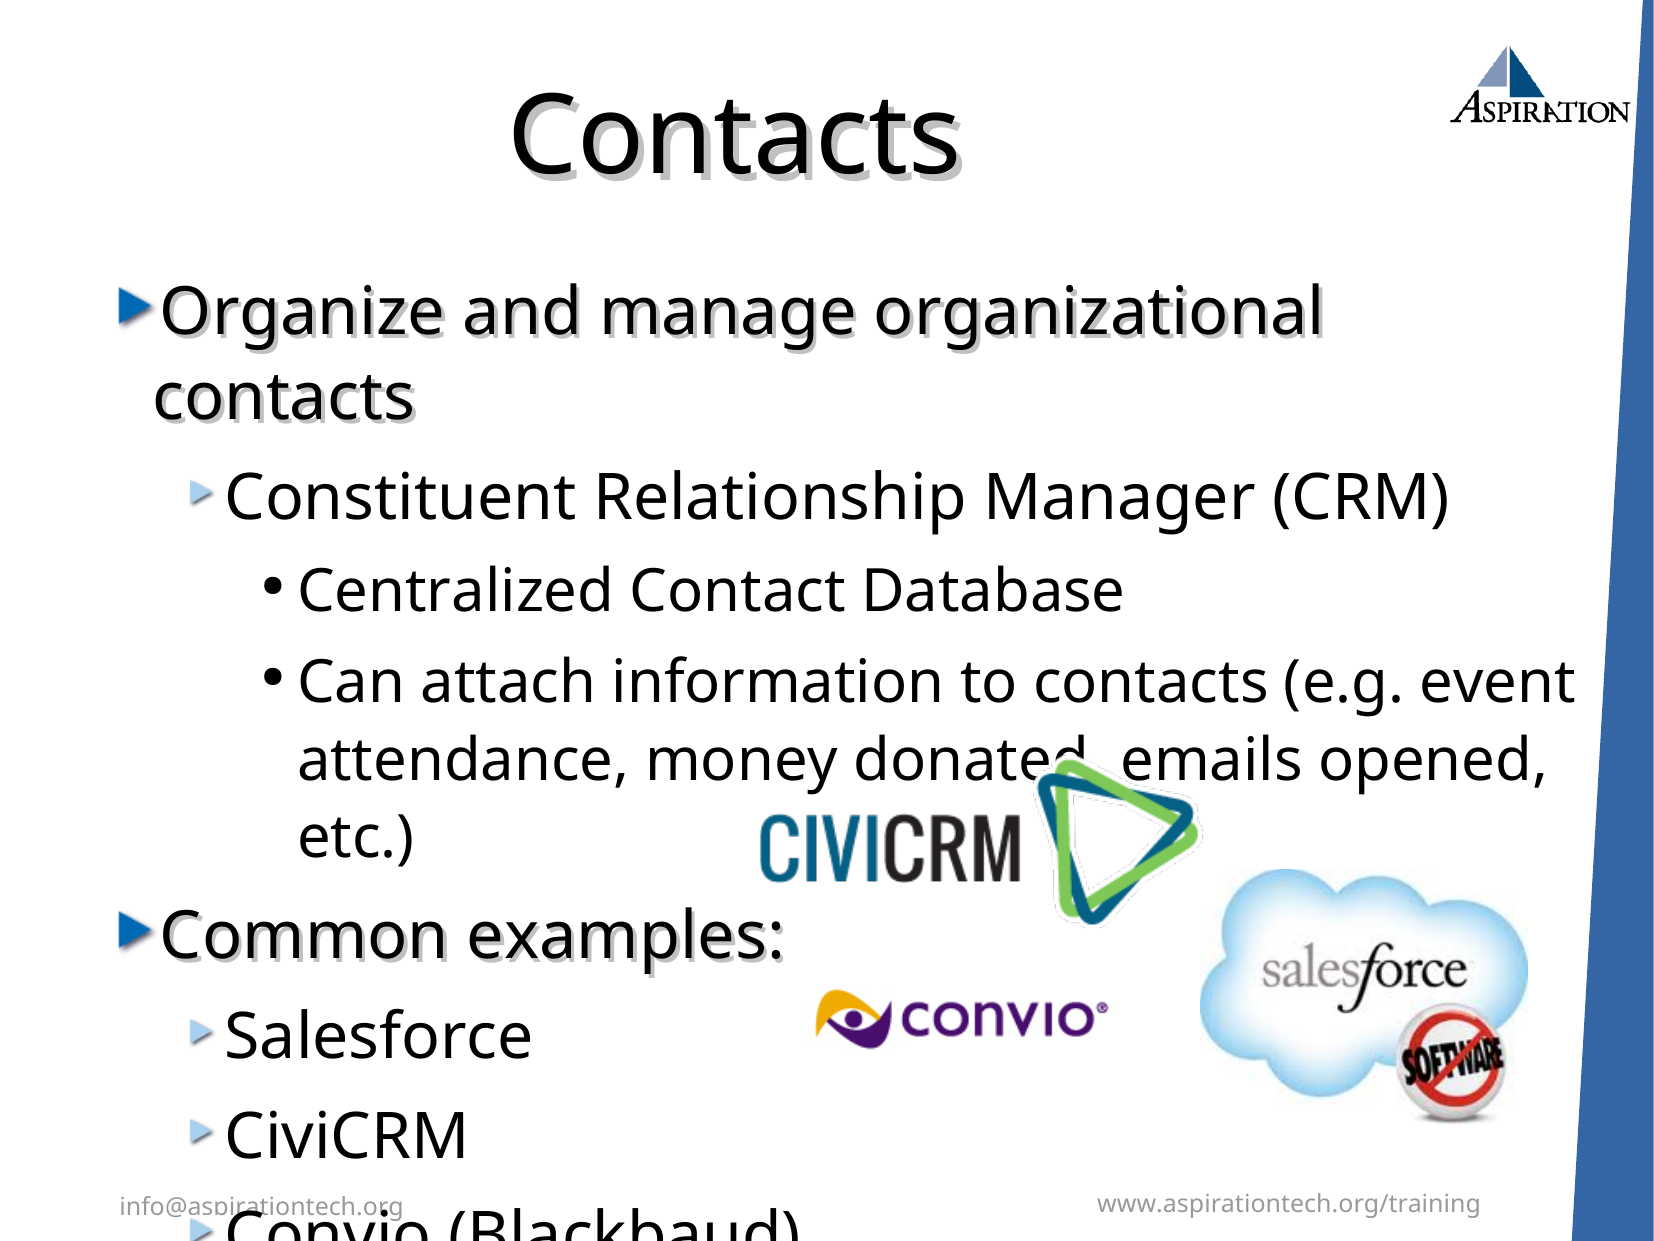

# Contacts
Organize and manage organizational contacts
Constituent Relationship Manager (CRM)
Centralized Contact Database
Can attach information to contacts (e.g. event attendance, money donated, emails opened, etc.)
Common examples:
Salesforce
CiviCRM
Convio (Blackbaud)